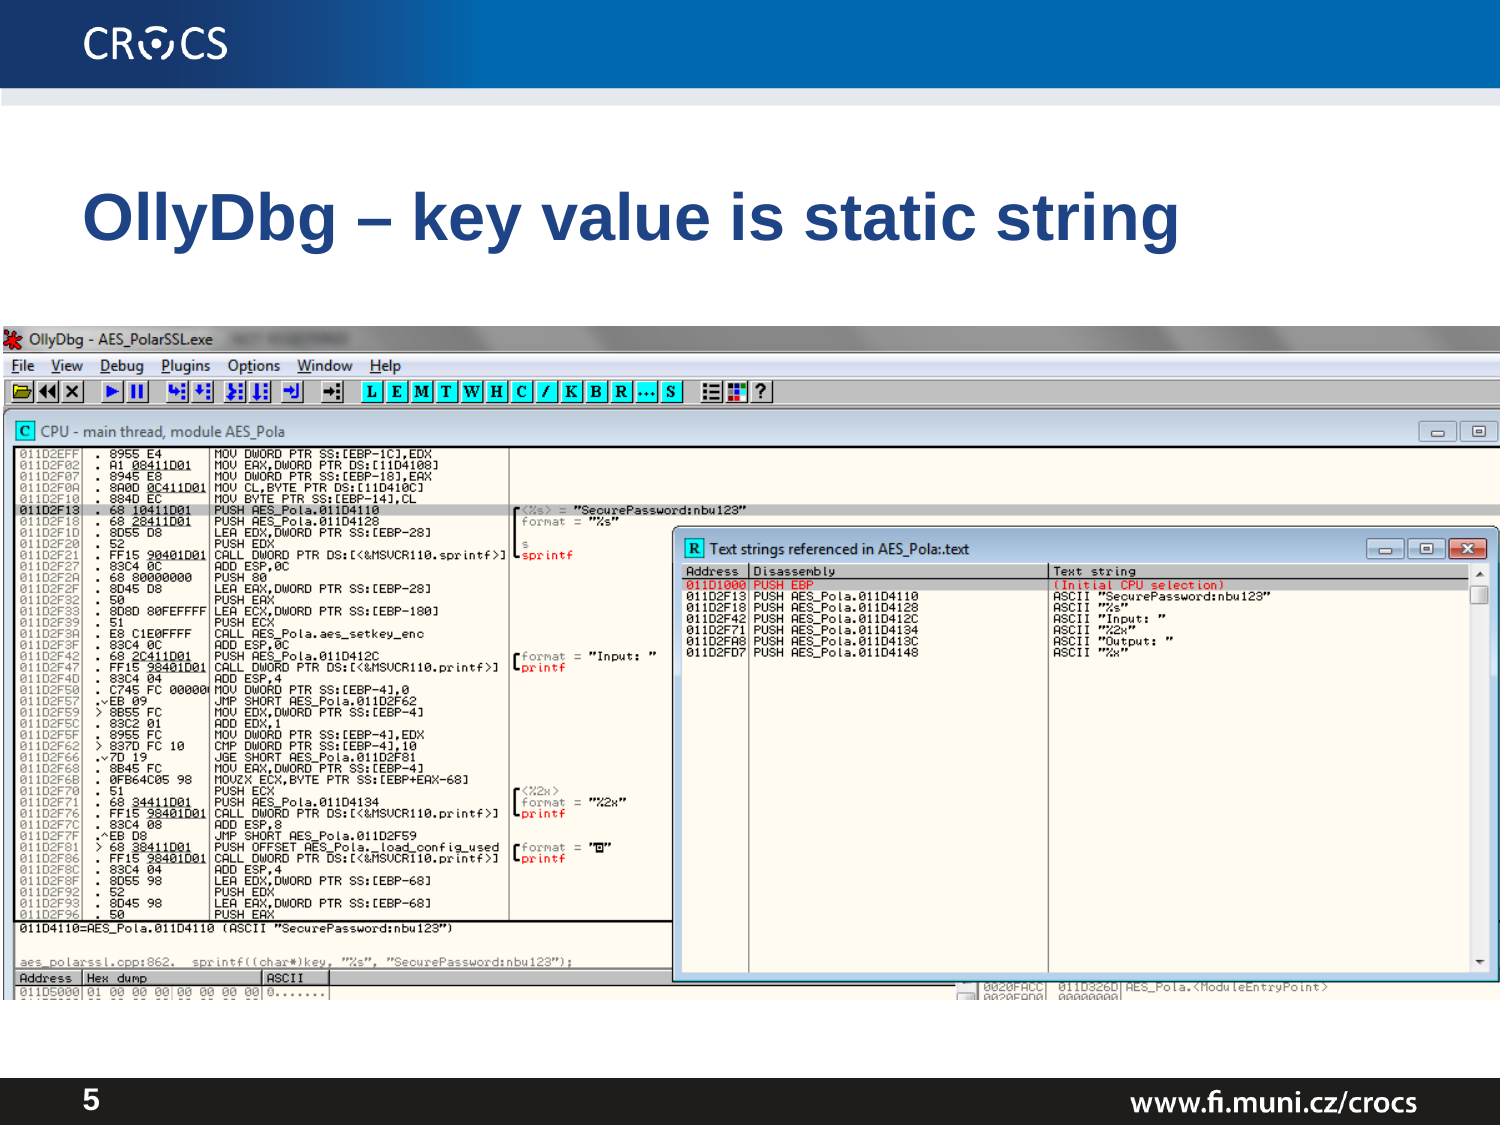

OllyDbg – key value is static string